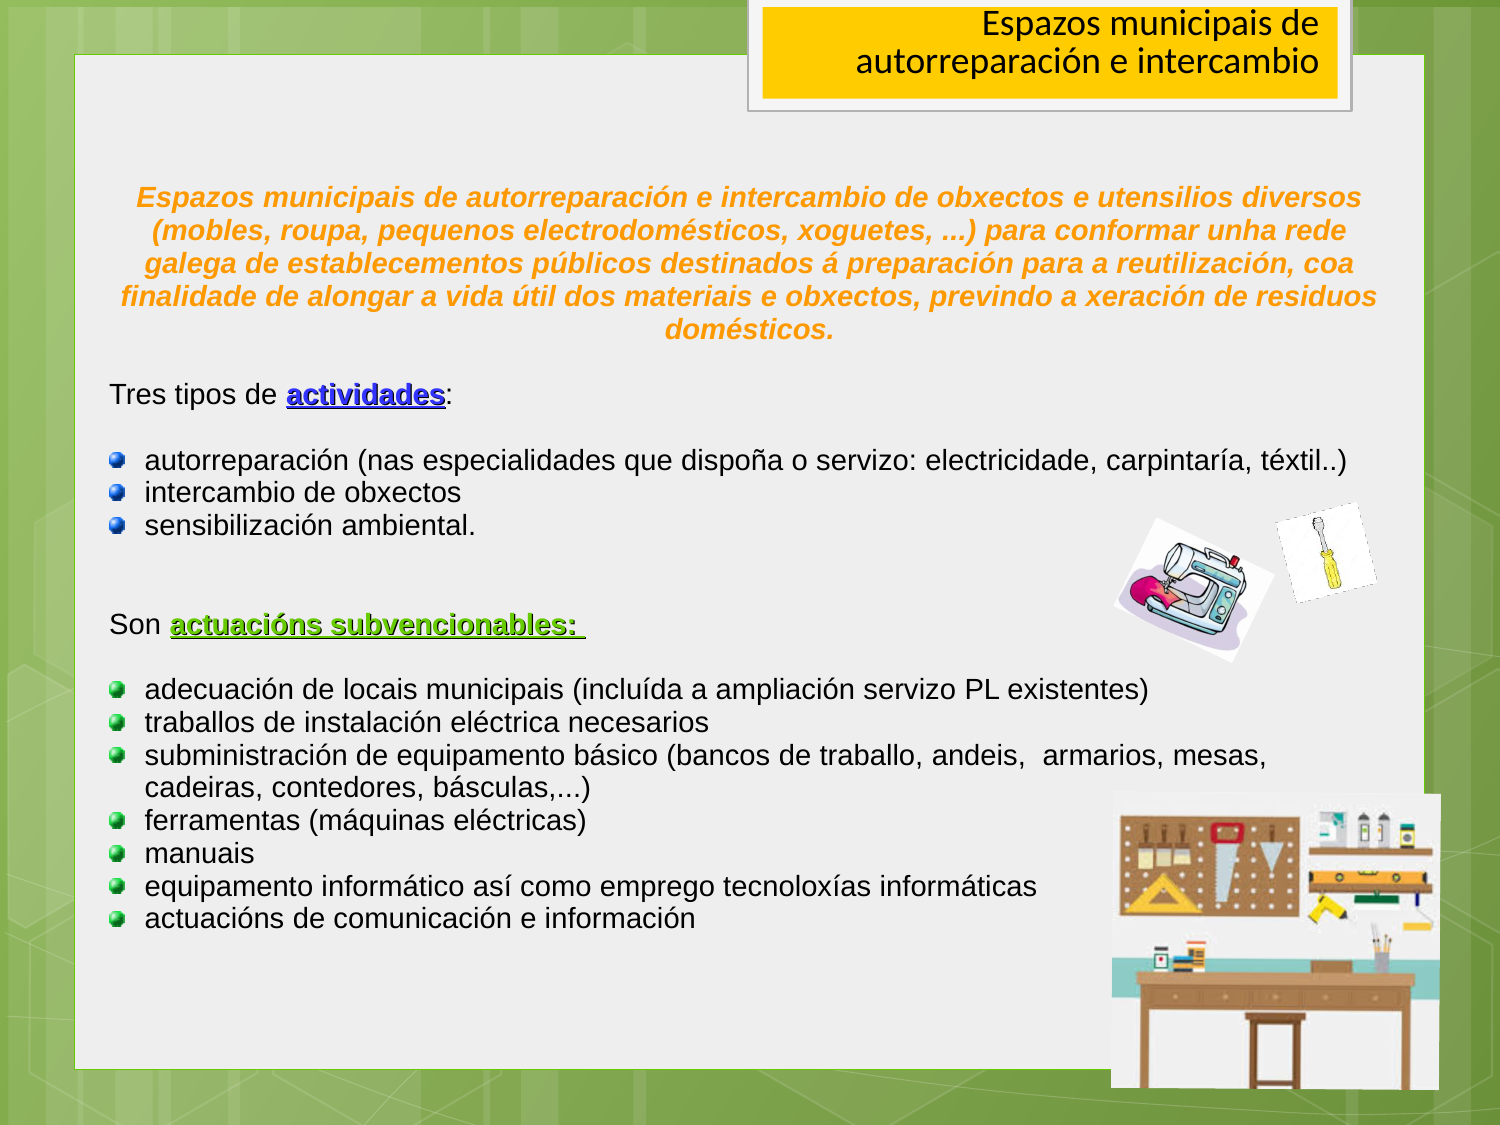

Espazos municipais de autorreparación e intercambio
Espazos municipais de autorreparación e intercambio de obxectos e utensilios diversos (mobles, roupa, pequenos electrodomésticos, xoguetes, ...) para conformar unha rede galega de establecementos públicos destinados á preparación para a reutilización, coa finalidade de alongar a vida útil dos materiais e obxectos, previndo a xeración de residuos domésticos.
Tres tipos de actividades:
autorreparación (nas especialidades que dispoña o servizo: electricidade, carpintaría, téxtil..)
intercambio de obxectos
sensibilización ambiental.
Son actuacións subvencionables:
adecuación de locais municipais (incluída a ampliación servizo PL existentes)
traballos de instalación eléctrica necesarios
subministración de equipamento básico (bancos de traballo, andeis, armarios, mesas, cadeiras, contedores, básculas,...)
ferramentas (máquinas eléctricas)
manuais
equipamento informático así como emprego tecnoloxías informáticas
actuacións de comunicación e información